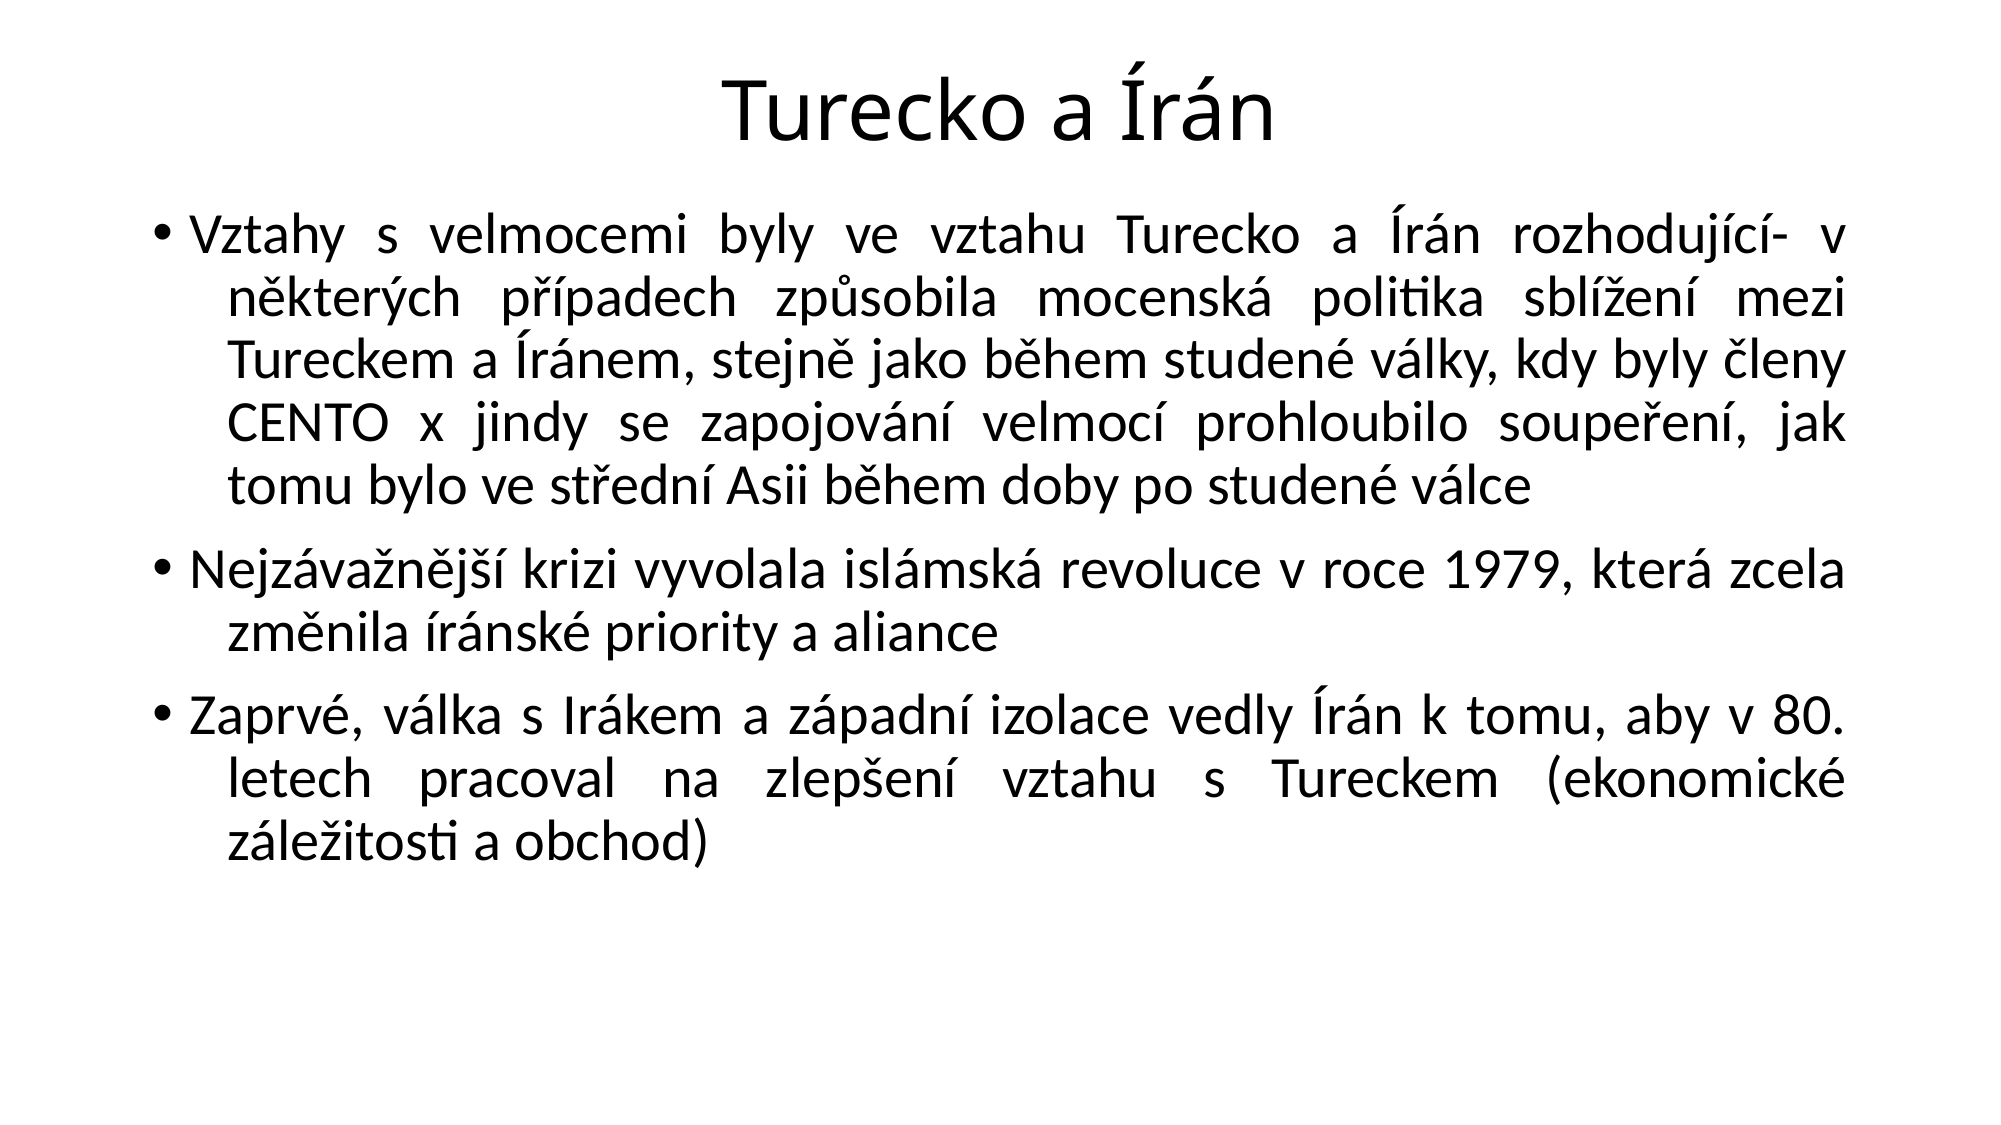

# Turecko a Írán
Vztahy s velmocemi byly ve vztahu Turecko a Írán rozhodující- v některých případech způsobila mocenská politika sblížení mezi Tureckem a Íránem, stejně jako během studené války, kdy byly členy CENTO x jindy se zapojování velmocí prohloubilo soupeření, jak tomu bylo ve střední Asii během doby po studené válce
Nejzávažnější krizi vyvolala islámská revoluce v roce 1979, která zcela změnila íránské priority a aliance
Zaprvé, válka s Irákem a západní izolace vedly Írán k tomu, aby v 80. letech pracoval na zlepšení vztahu s Tureckem (ekonomické záležitosti a obchod)